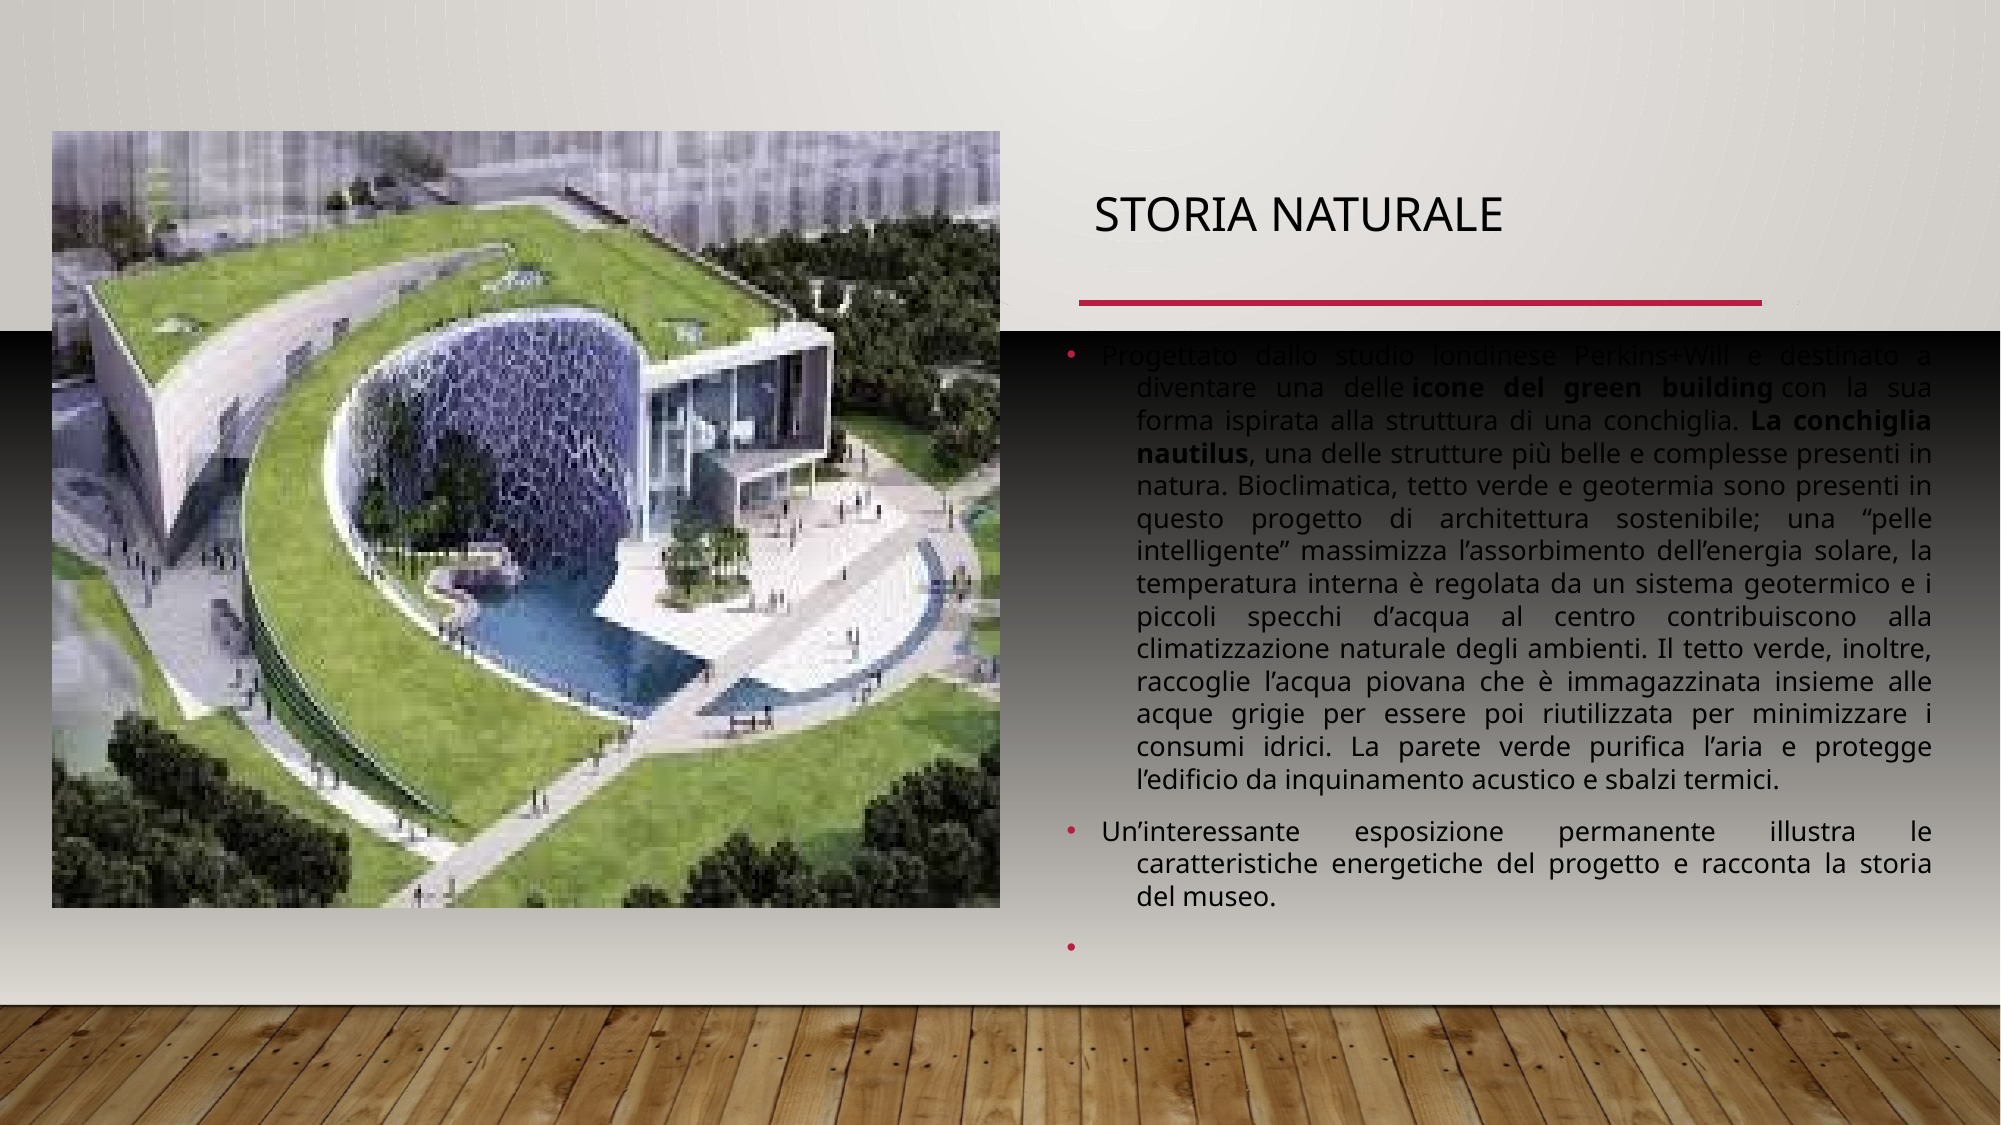

# Storia naturale
Progettato dallo studio londinese Perkins+Will e destinato a diventare una delle icone del green building con la sua forma ispirata alla struttura di una conchiglia. La conchiglia nautilus, una delle strutture più belle e complesse presenti in natura. Bioclimatica, tetto verde e geotermia sono presenti in questo progetto di architettura sostenibile; una “pelle intelligente” massimizza l’assorbimento dell’energia solare, la temperatura interna è regolata da un sistema geotermico e i piccoli specchi d’acqua al centro contribuiscono alla climatizzazione naturale degli ambienti. Il tetto verde, inoltre, raccoglie l’acqua piovana che è immagazzinata insieme alle acque grigie per essere poi riutilizzata per minimizzare i consumi idrici. La parete verde purifica l’aria e protegge l’edificio da inquinamento acustico e sbalzi termici.
Un’interessante esposizione permanente illustra le caratteristiche energetiche del progetto e racconta la storia del museo.